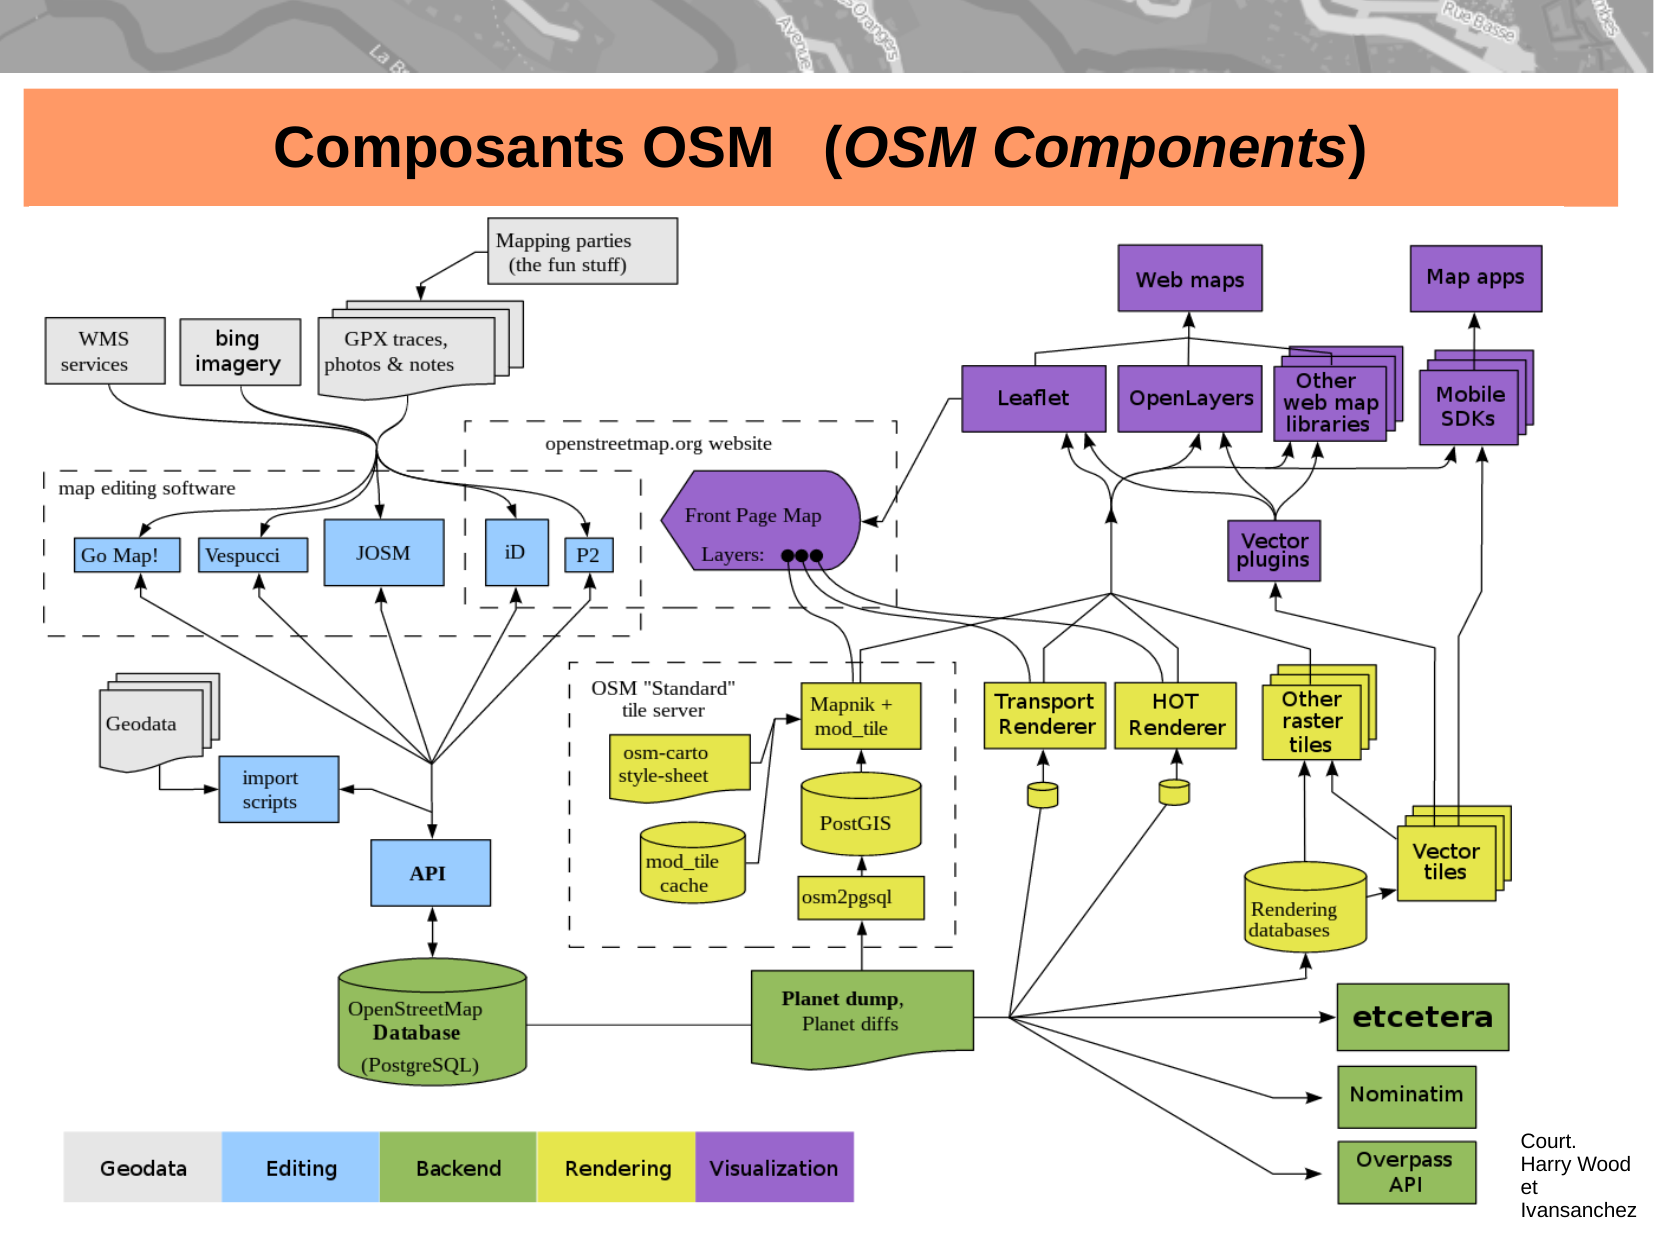

| | | | |
| --- | --- | --- | --- |
Composants OSM (OSM Components)
Court.
Harry Wood
et Ivansanchez